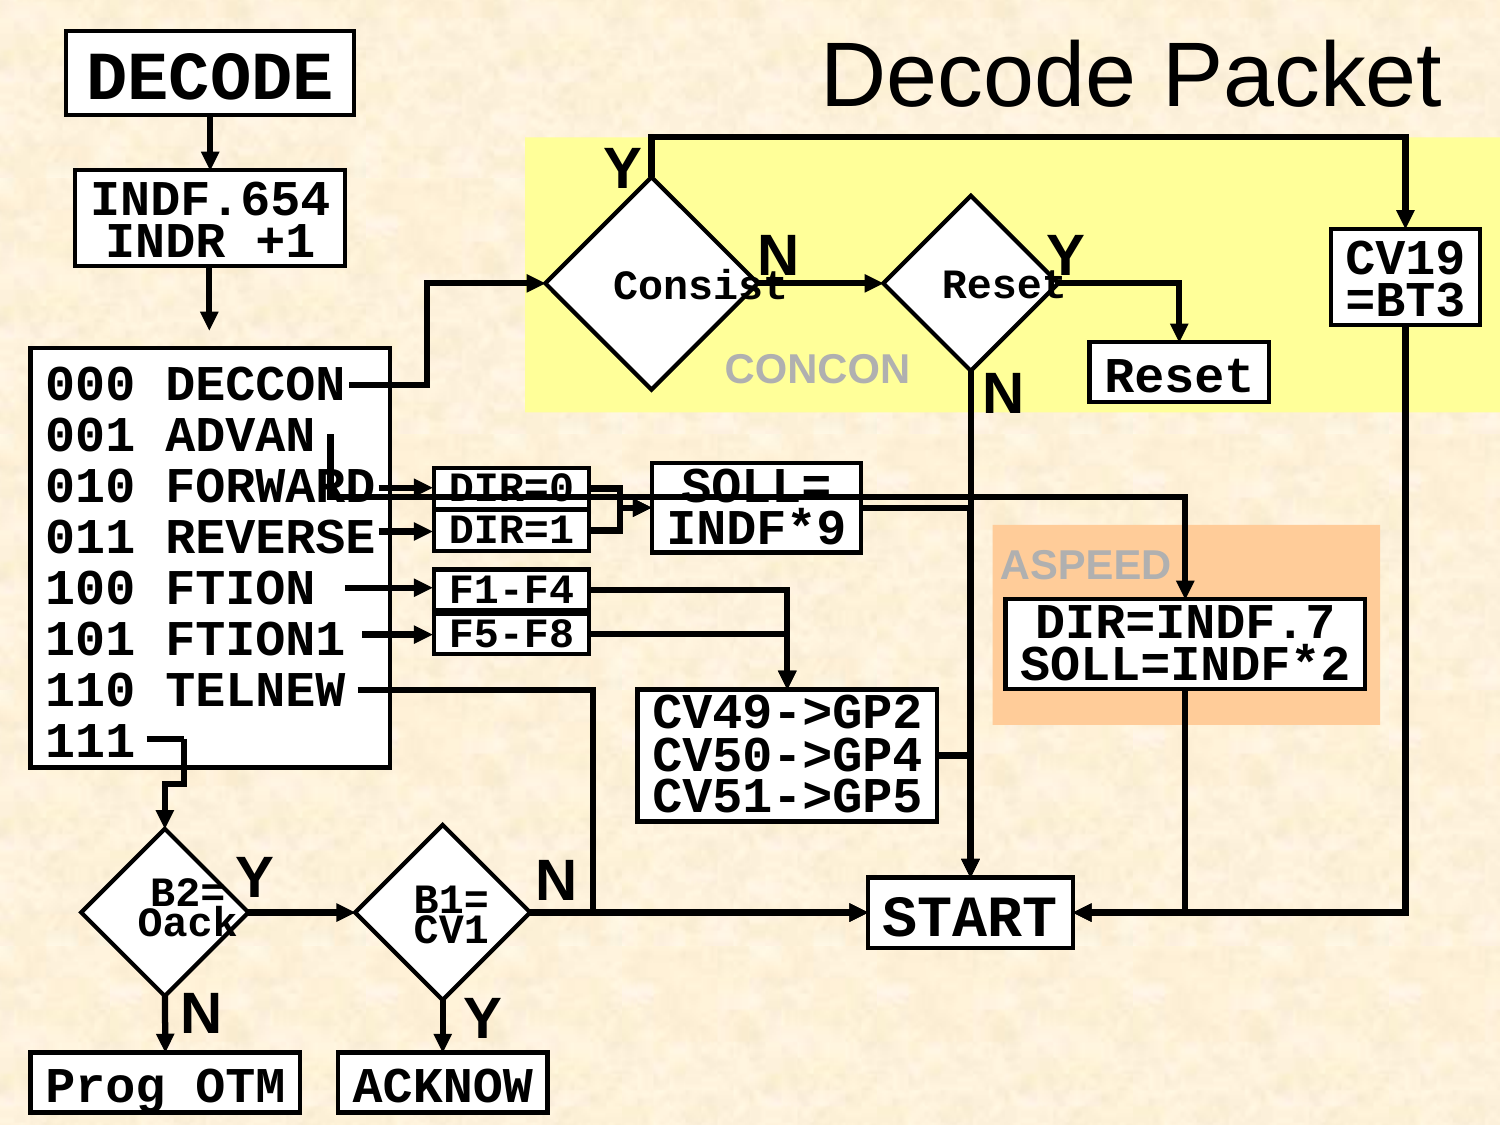

# Decode Packet
DECODE
Y
INDF.654
INDR +1
Consist
Reset
Y
N
CV19
=BT3
CONCON
Reset
000 DECCON
001 ADVAN
010 FORWARD
011 REVERSE
100 FTION
101 FTION1
110 TELNEW
111
N
SOLL=
INDF*9
DIR=0
DIR=1
ASPEED
F1-F4
DIR=INDF.7
SOLL=INDF*2
F5-F8
CV49->GP2
CV50->GP4
CV51->GP5
B1=
CV1
B2=
Oack
Y
N
START
N
Y
Prog OTM
ACKNOW